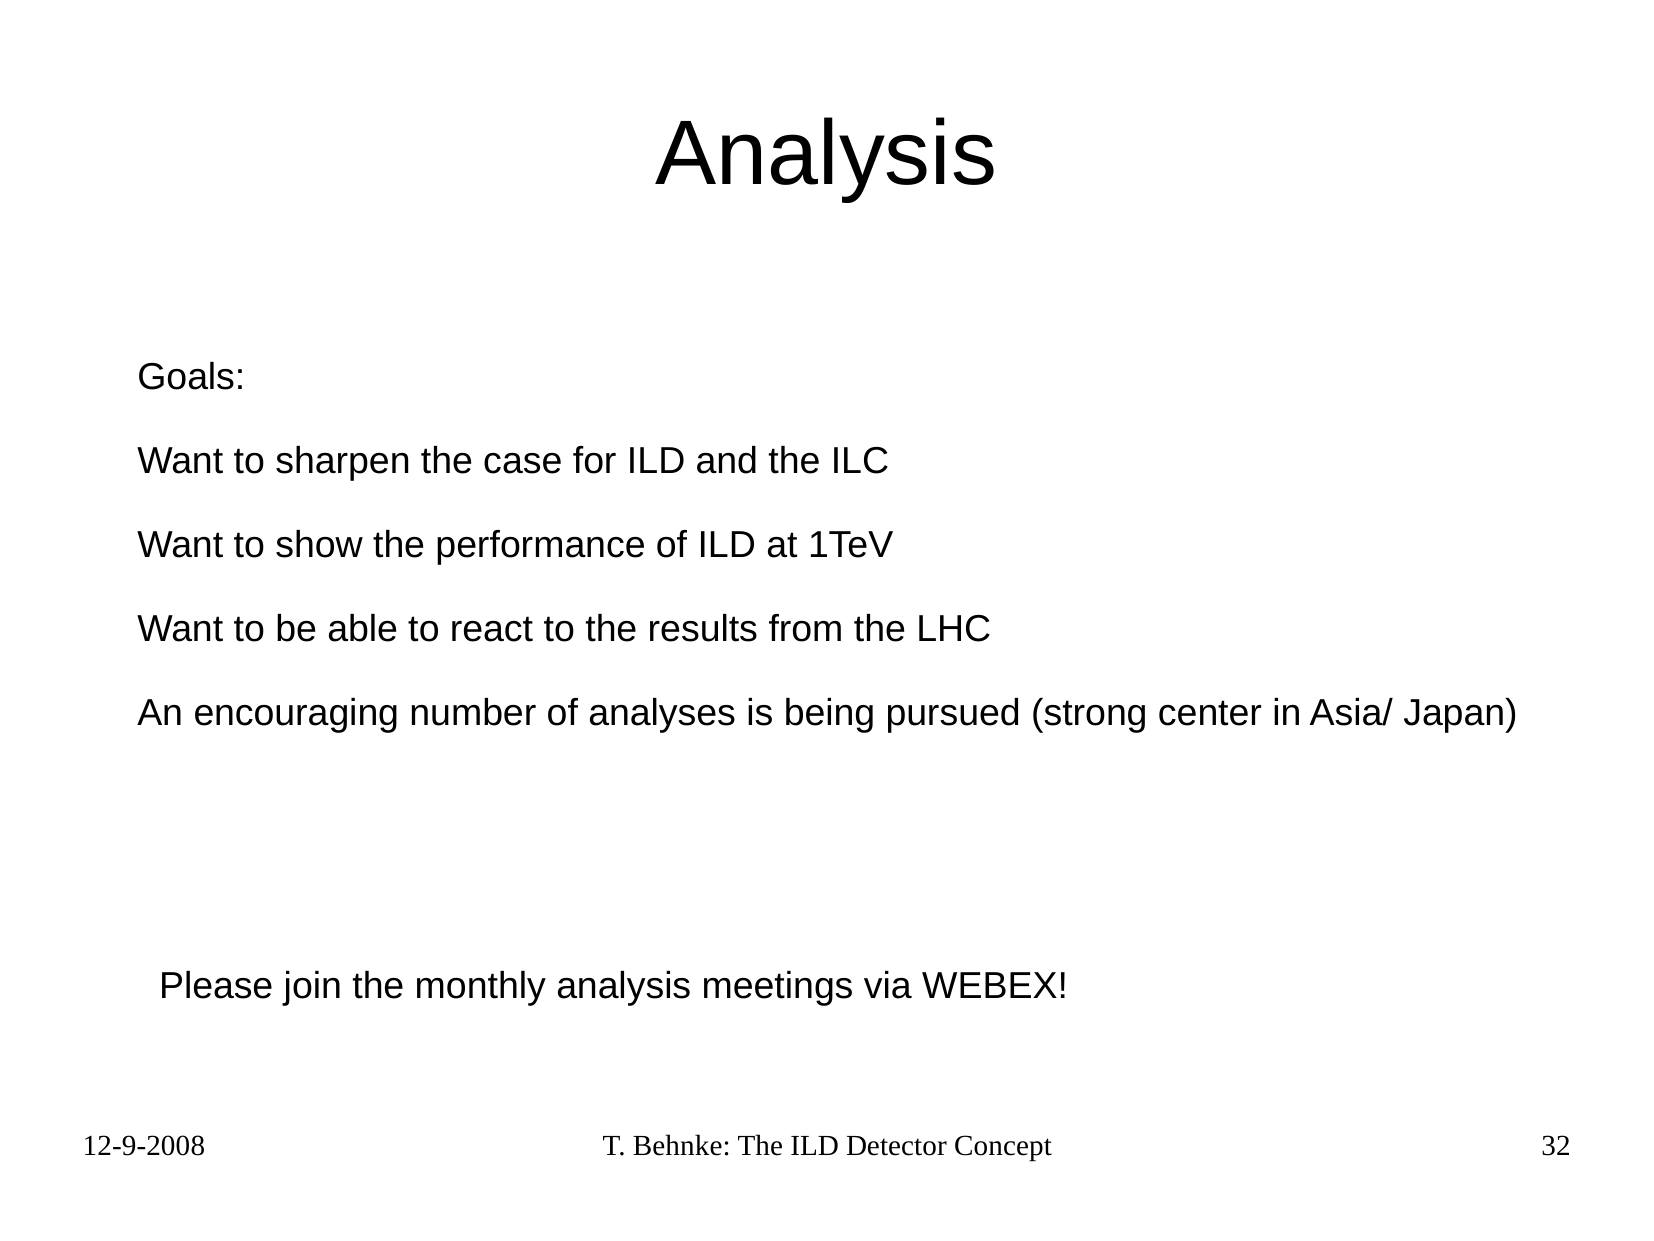

# Analysis
Goals:
Want to sharpen the case for ILD and the ILC
Want to show the performance of ILD at 1TeV
Want to be able to react to the results from the LHC
An encouraging number of analyses is being pursued (strong center in Asia/ Japan)
Please join the monthly analysis meetings via WEBEX!
12-9-2008
T. Behnke: The ILD Detector Concept
32